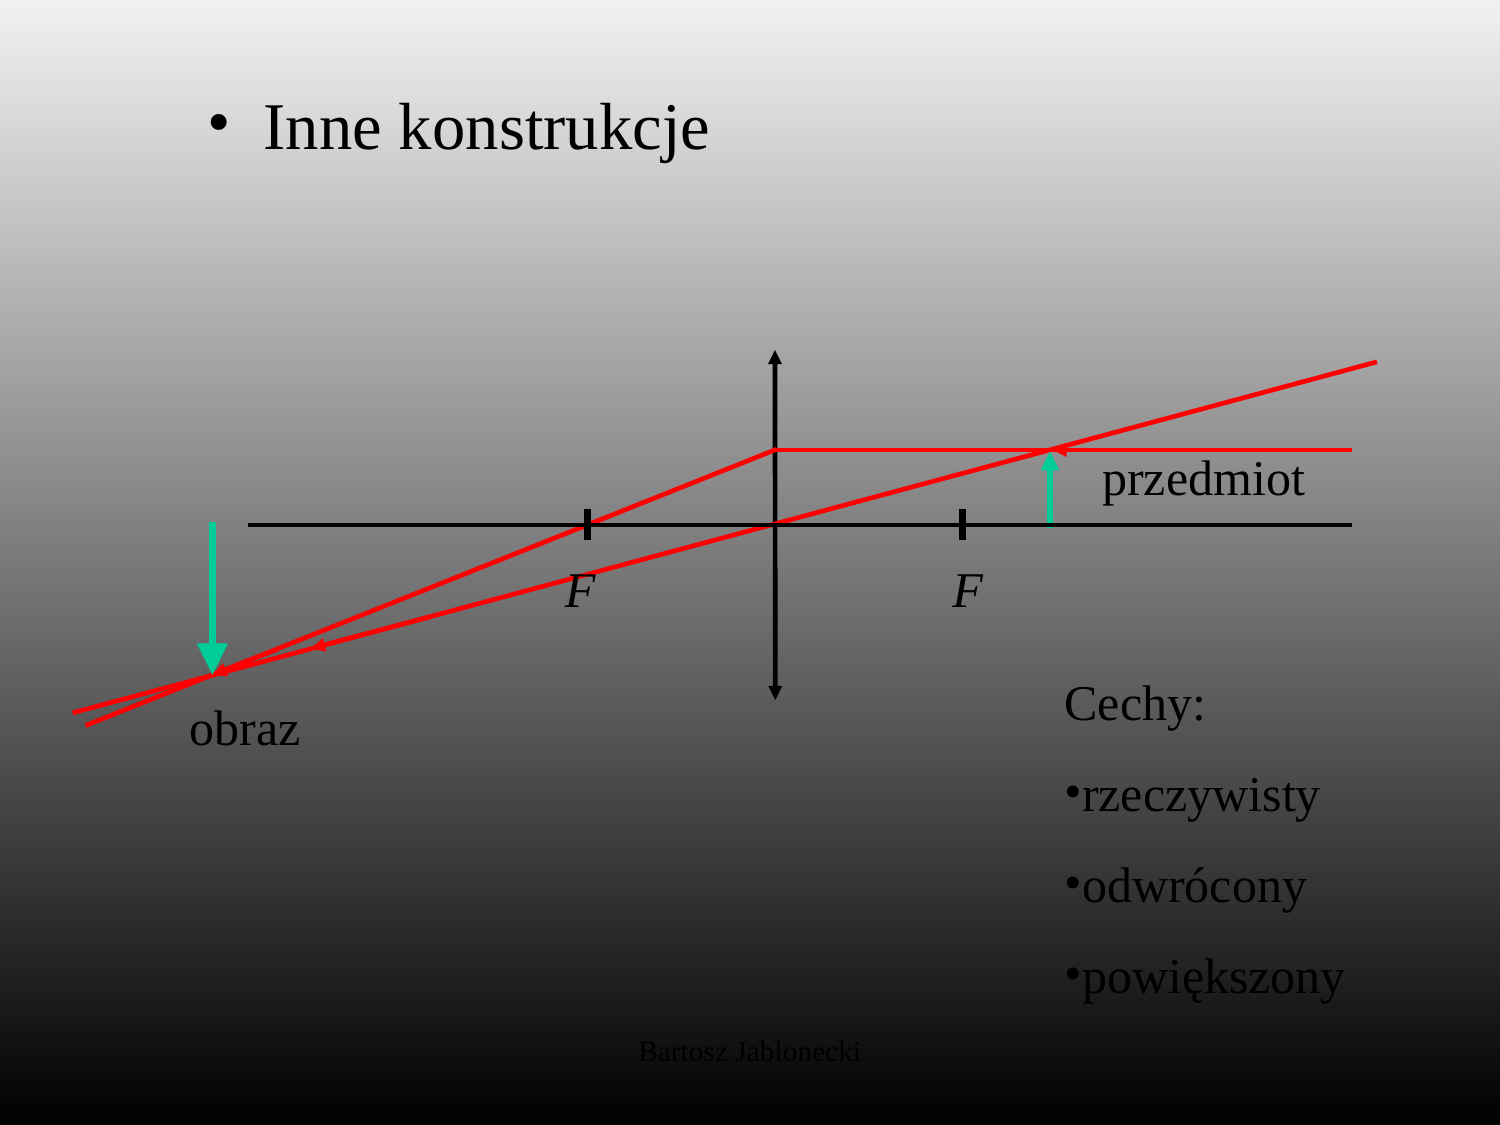

Inne konstrukcje
przedmiot
F
F
obraz
Cechy:
rzeczywisty
odwrócony
powiększony
Bartosz Jabłonecki